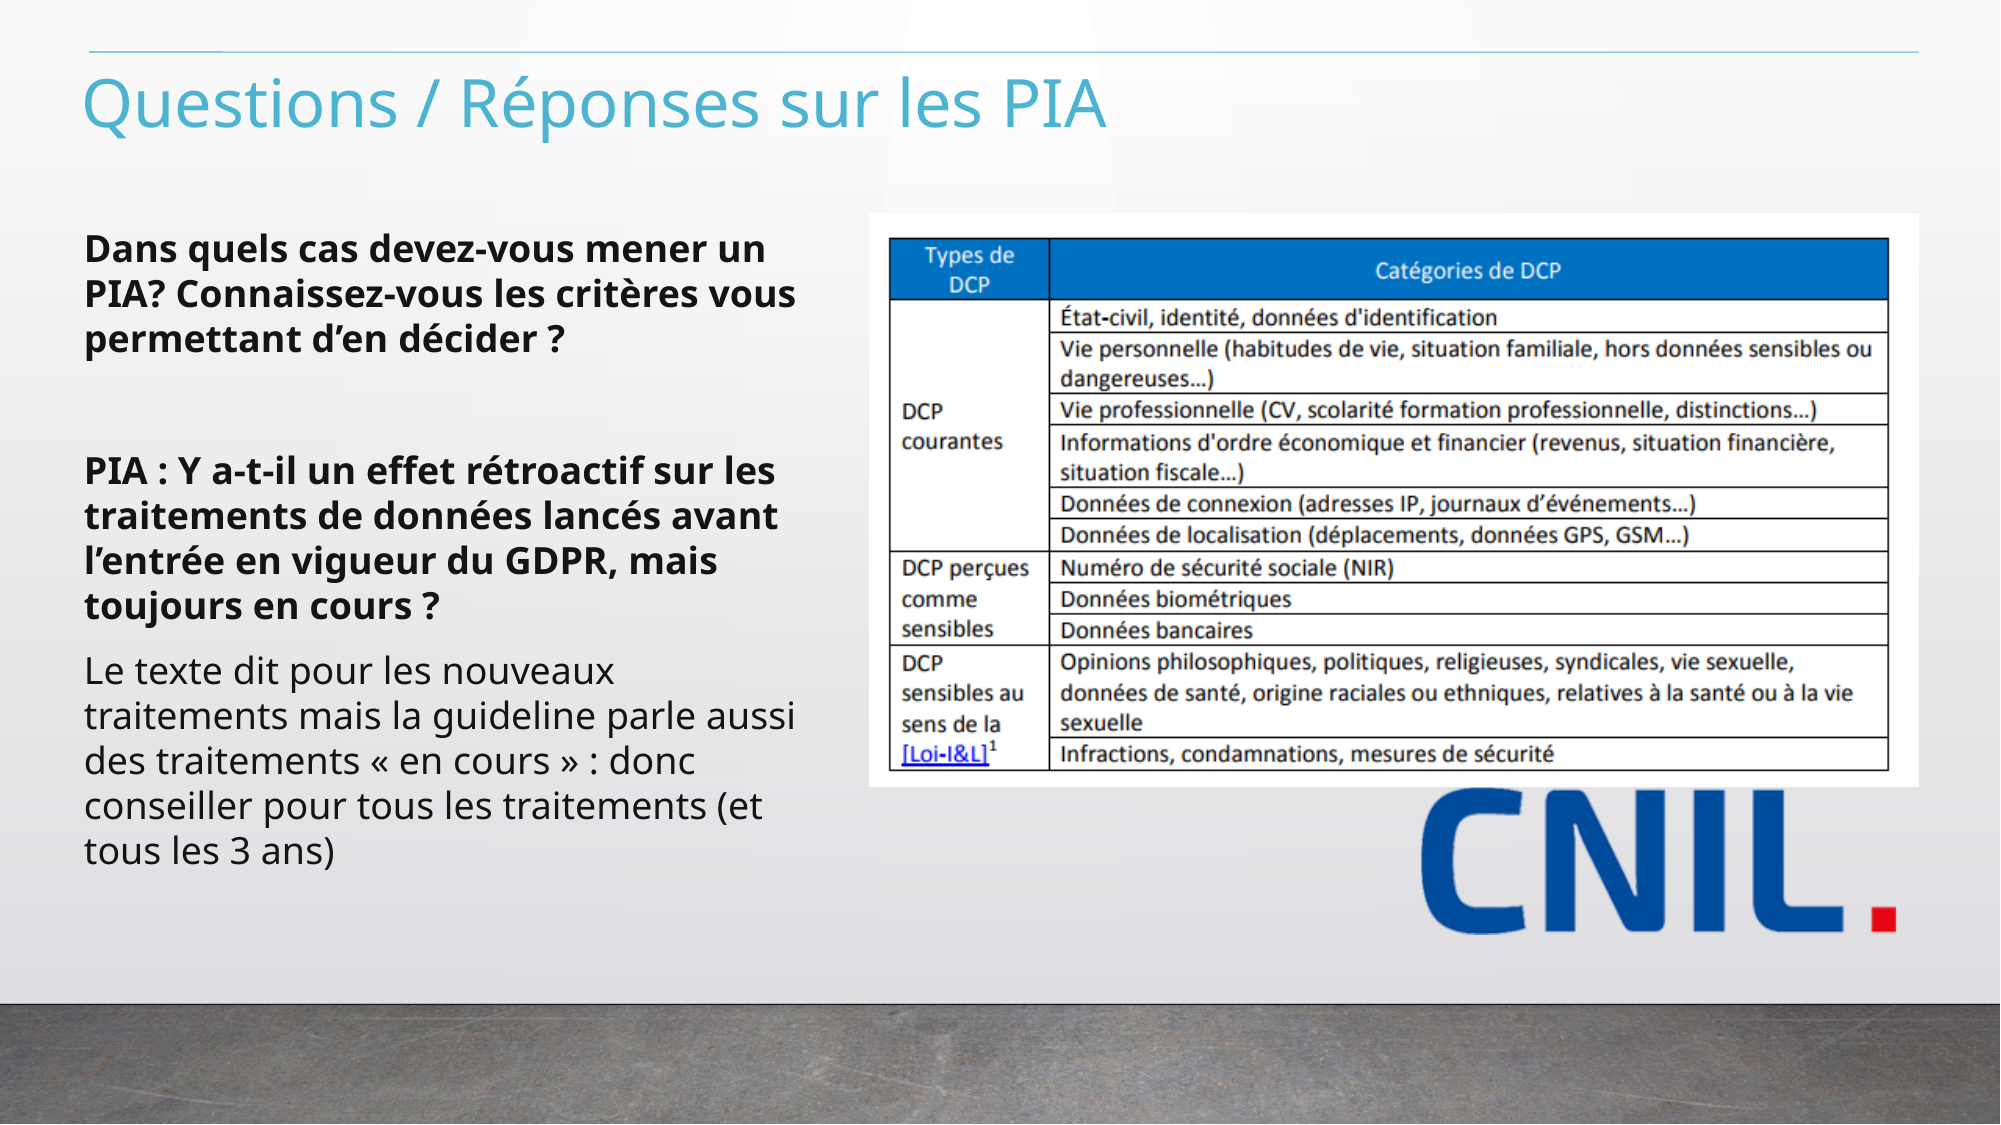

# Questions / Réponses sur les PIA
Dans quels cas devez-vous mener un PIA? Connaissez-vous les critères vous permettant d’en décider ?
PIA : Y a-t-il un effet rétroactif sur les traitements de données lancés avant l’entrée en vigueur du GDPR, mais toujours en cours ?
Le texte dit pour les nouveaux traitements mais la guideline parle aussi des traitements « en cours » : donc conseiller pour tous les traitements (et tous les 3 ans)